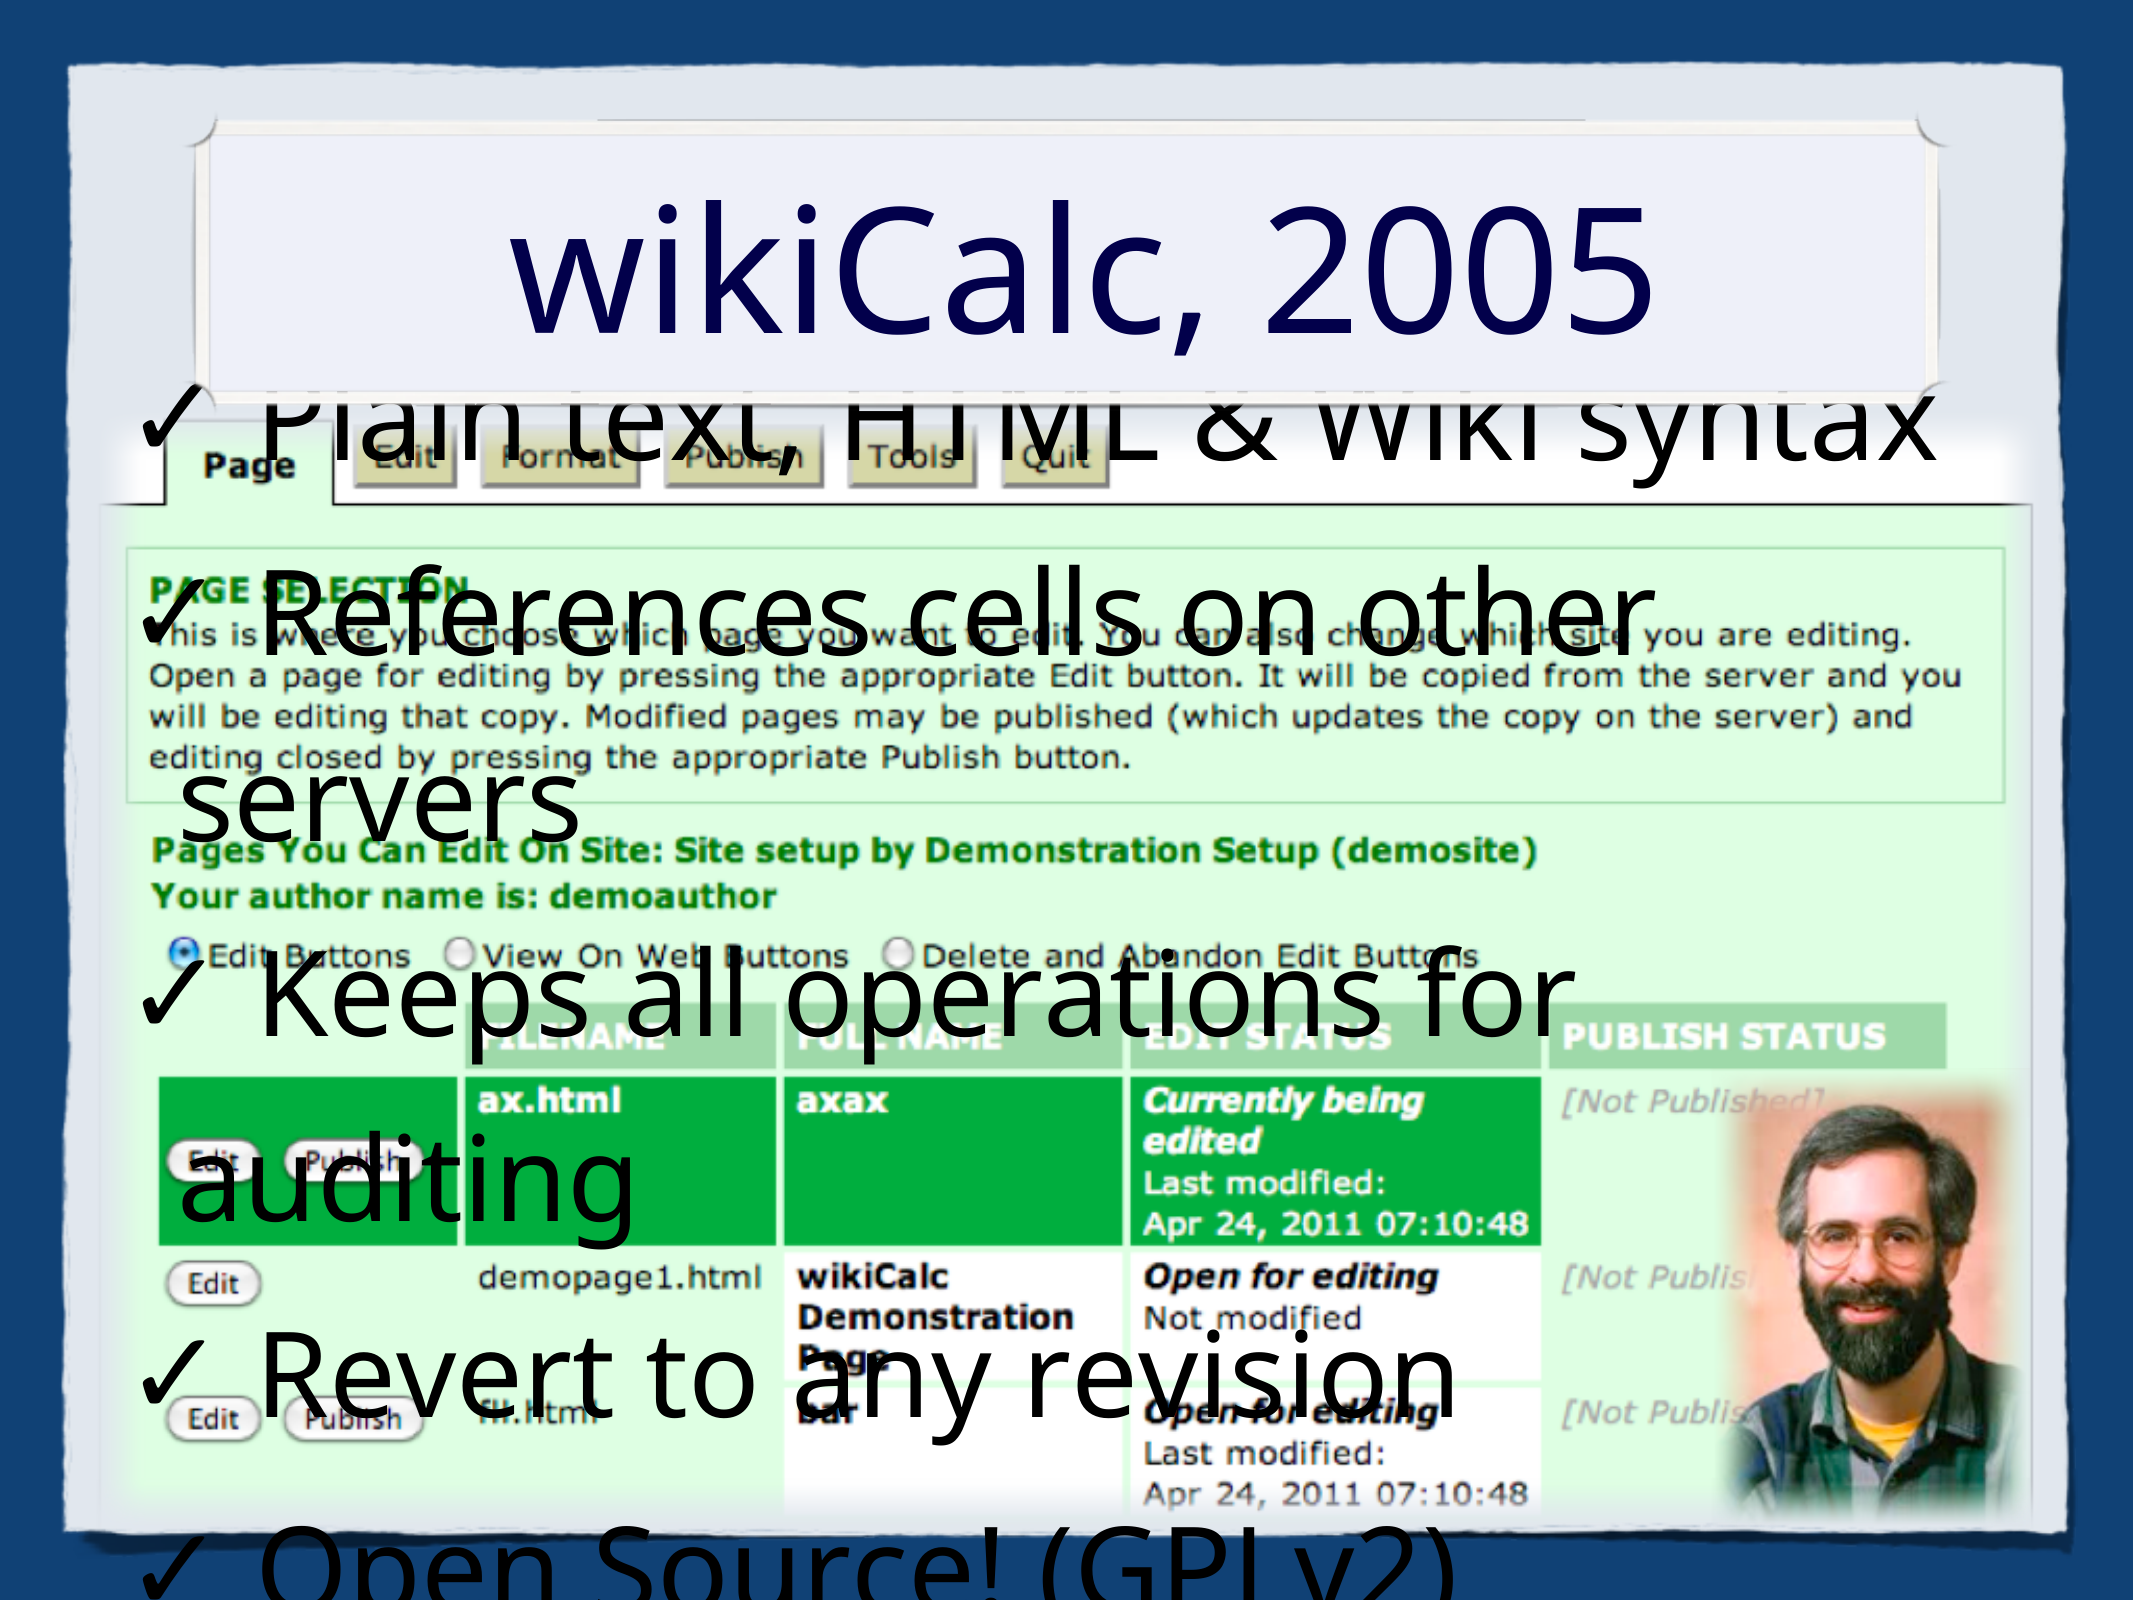

wikiCalc, 2005
 Plain text, HTML & Wiki syntax
 References cells on other servers
 Keeps all operations for auditing
 Revert to any revision
 Open Source! (GPLv2)